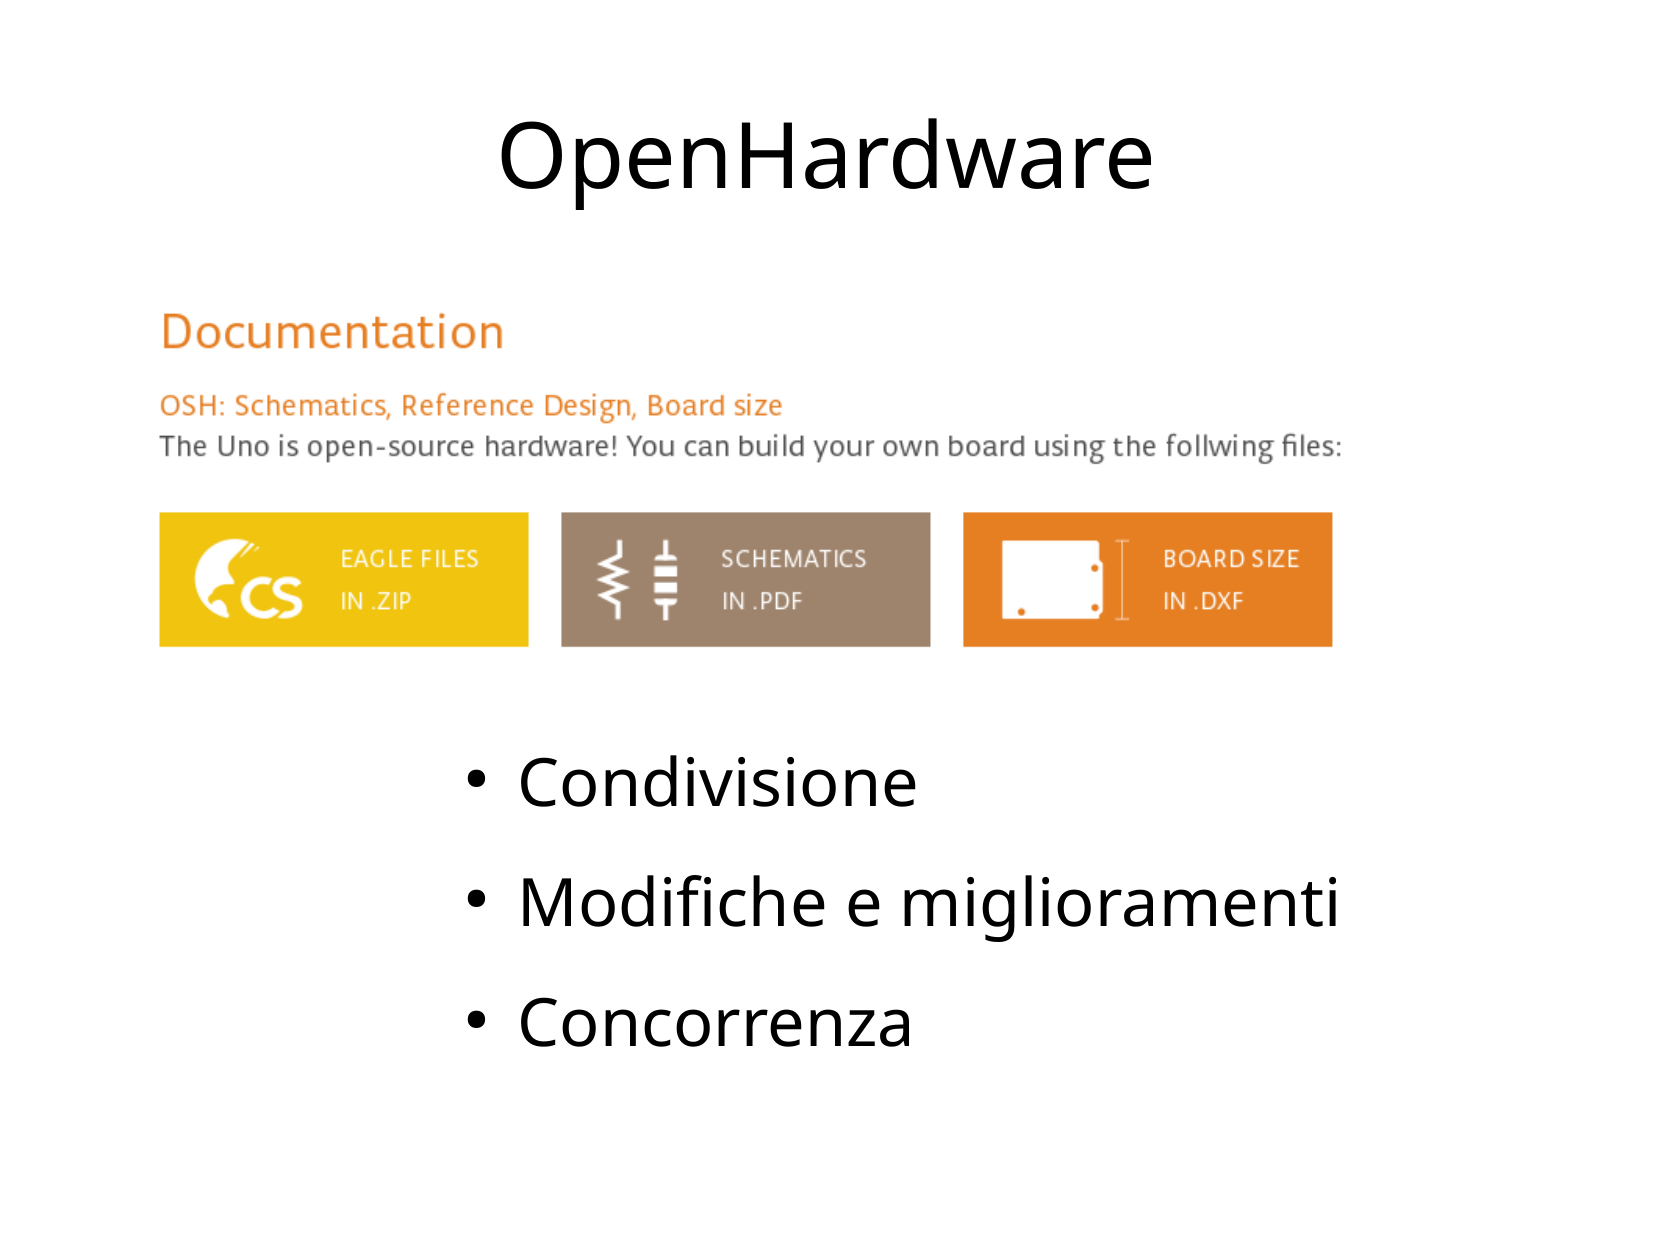

OpenHardware
# Condivisione
Modifiche e miglioramenti
Concorrenza